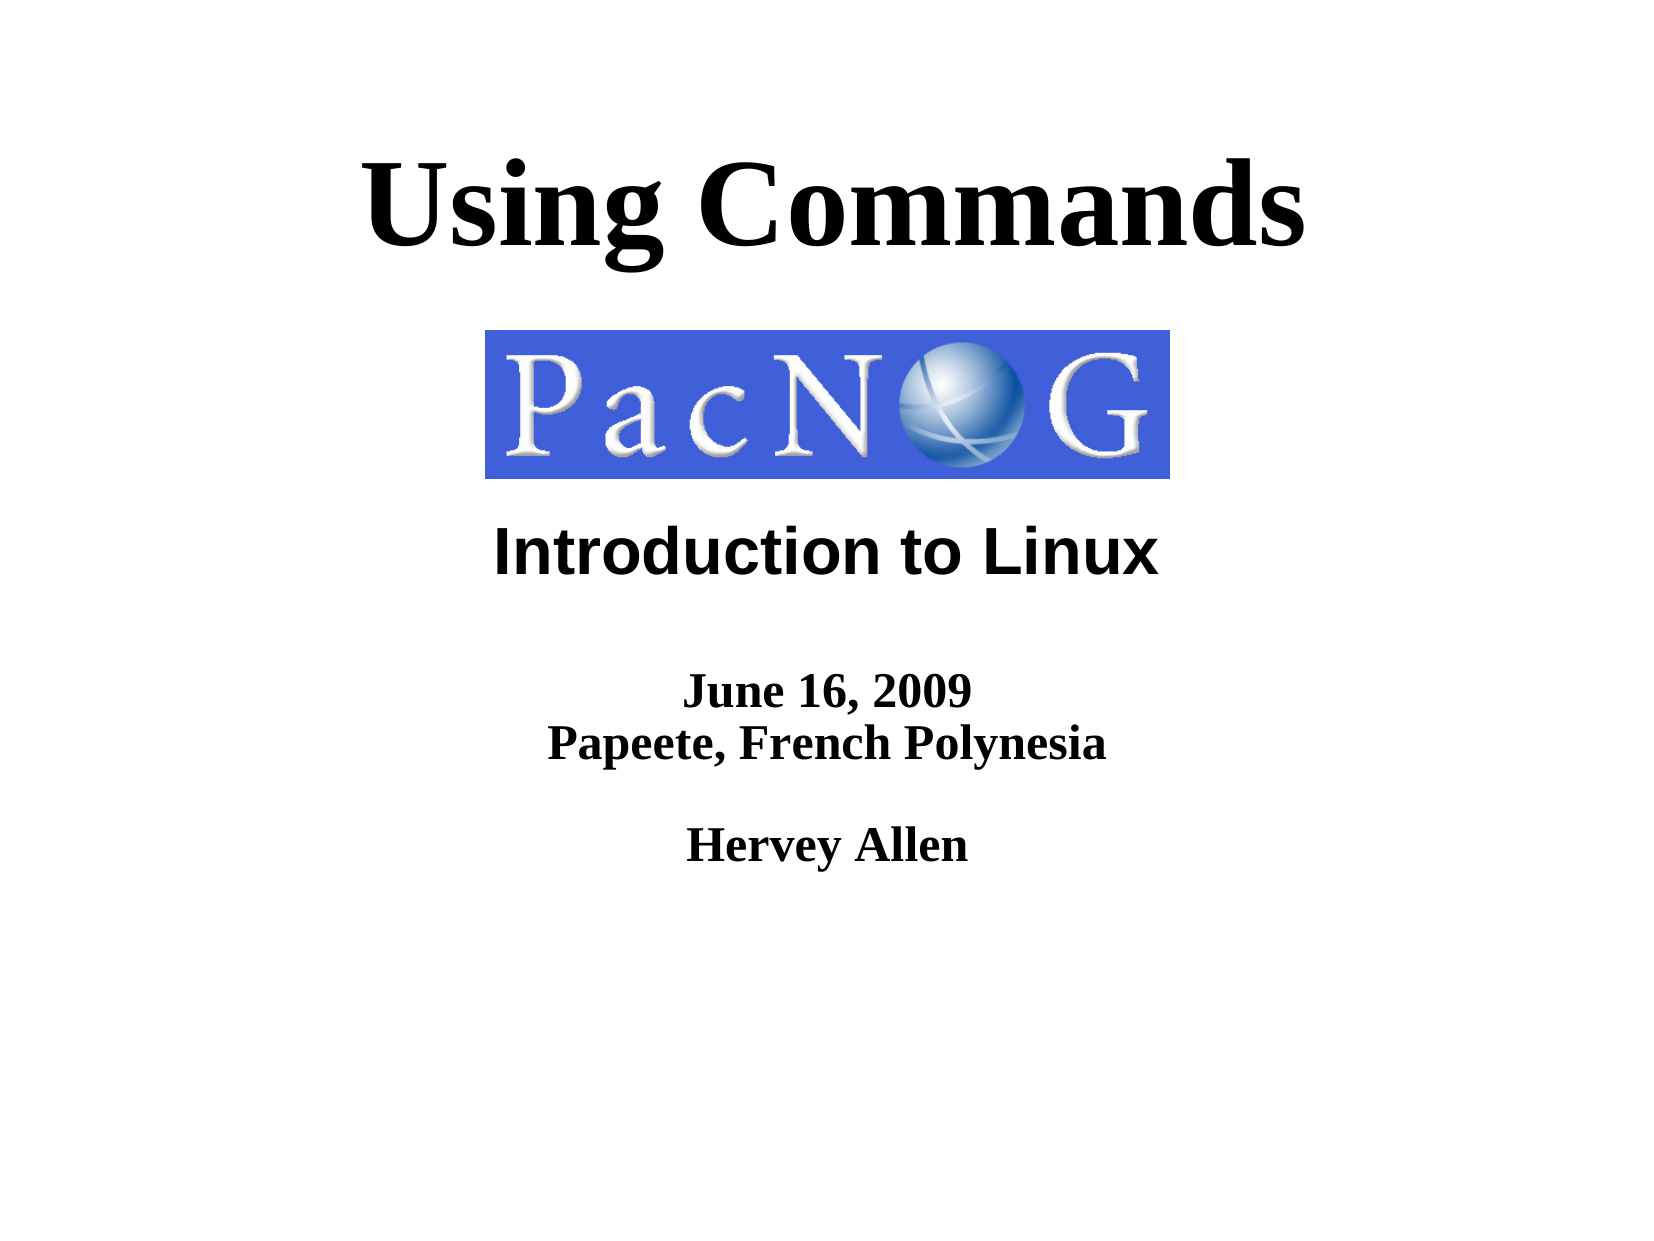

# Using Commands
Introduction to Linux
June 16, 2009
Papeete, French Polynesia
Hervey Allen